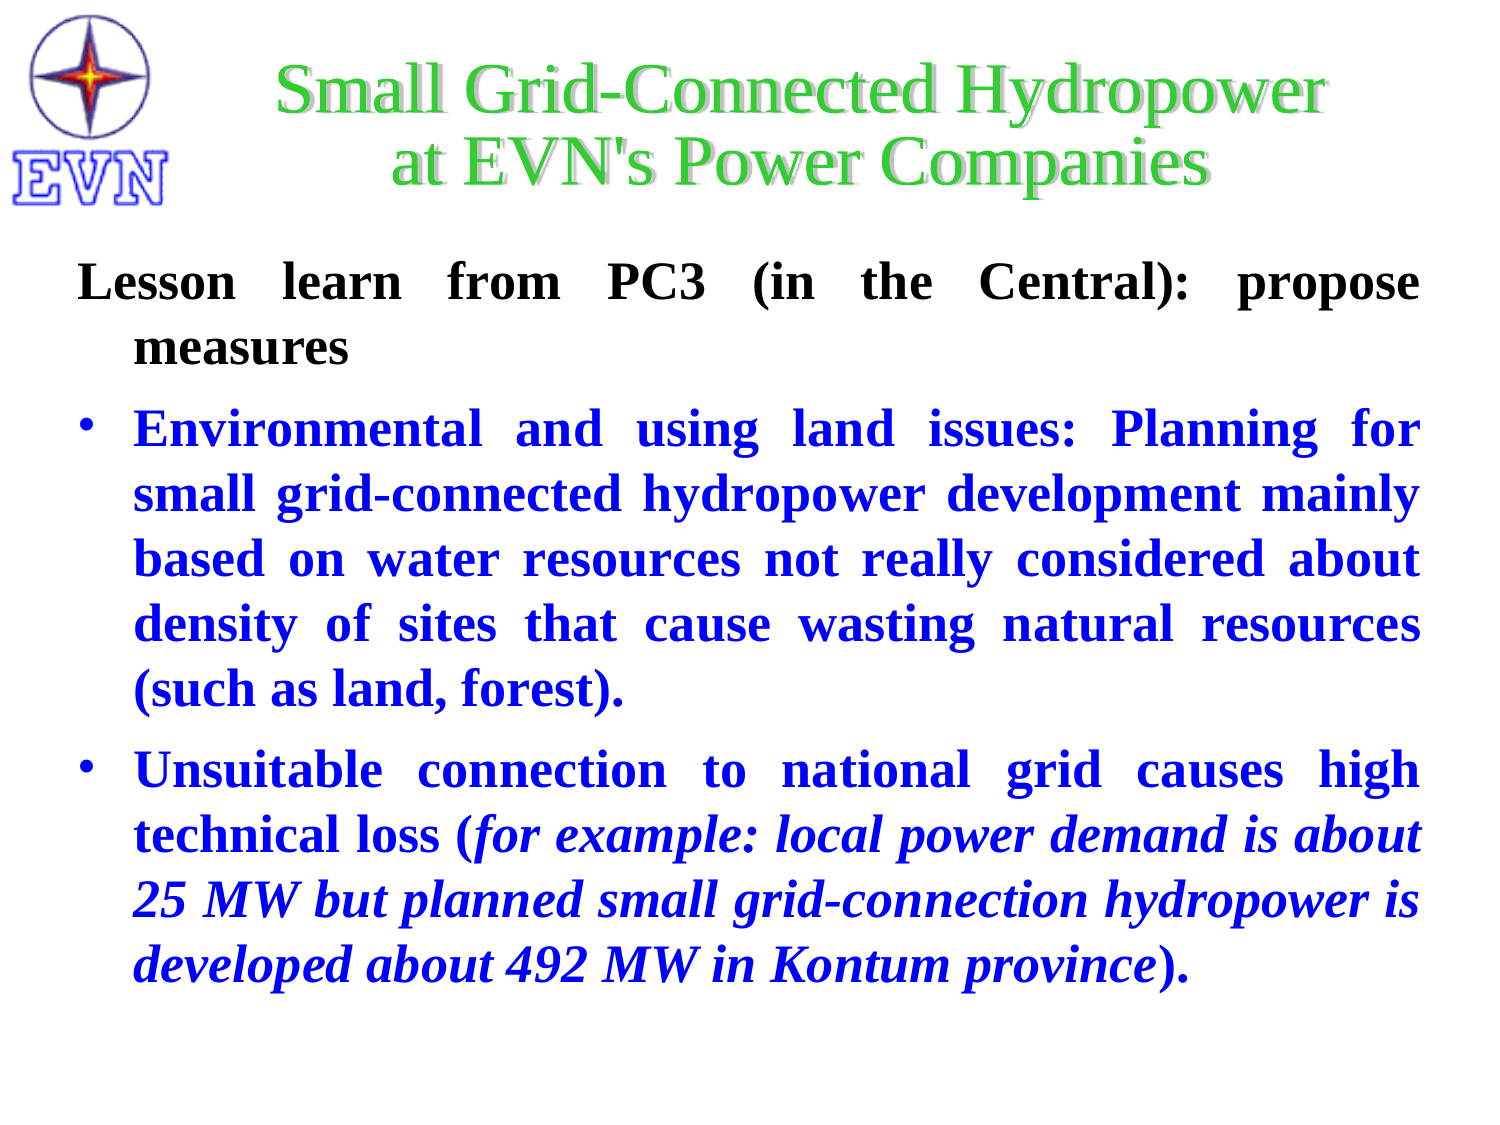

Small Grid-Connected Hydropower
at EVN's Power Companies
Lesson learn from PC3 (in the Central): propose measures
Environmental and using land issues: Planning for small grid-connected hydropower development mainly based on water resources not really considered about density of sites that cause wasting natural resources (such as land, forest).
Unsuitable connection to national grid causes high technical loss (for example: local power demand is about 25 MW but planned small grid-connection hydropower is developed about 492 MW in Kontum province).